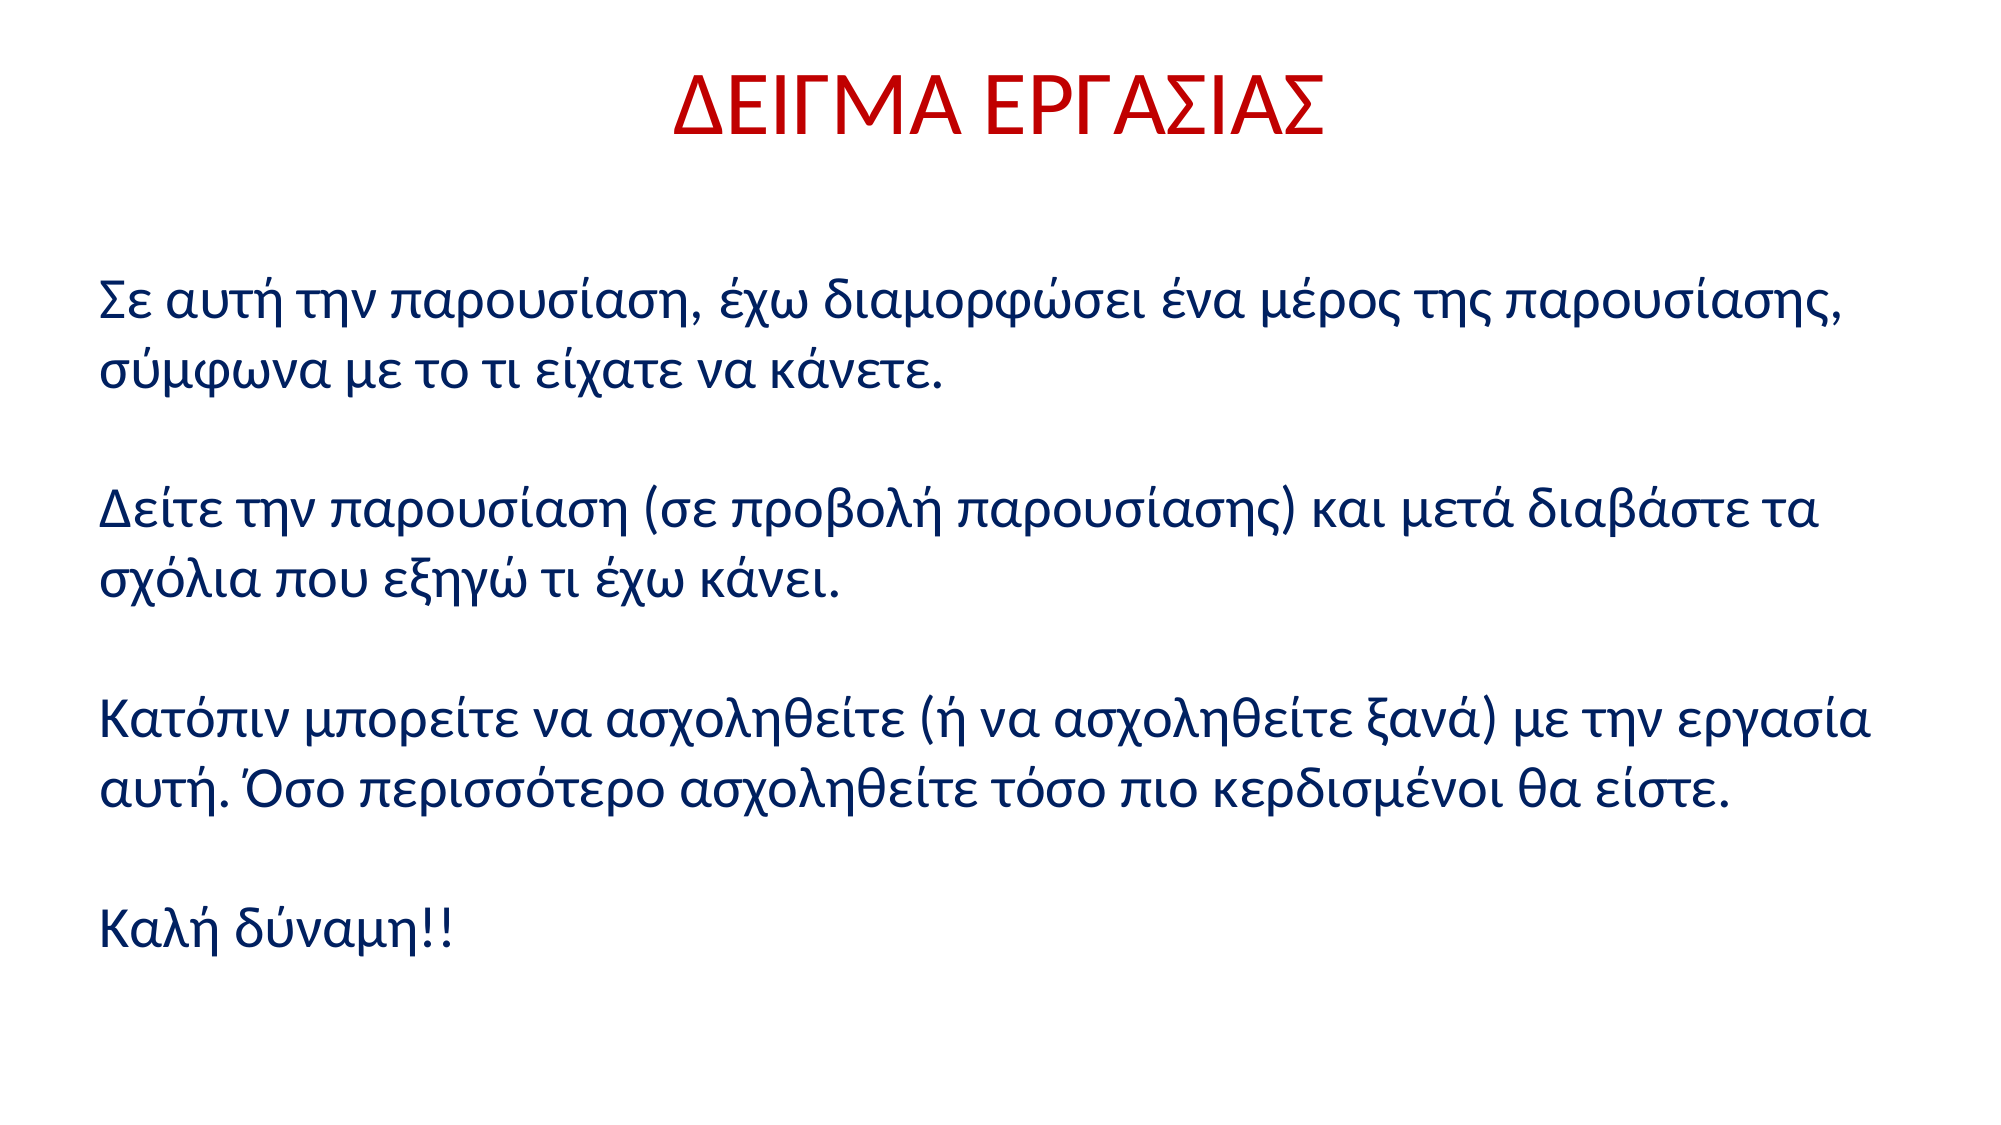

# ΔΕΙΓΜΑ ΕΡΓΑΣΙΑΣ
Σε αυτή την παρουσίαση, έχω διαμορφώσει ένα μέρος της παρουσίασης, σύμφωνα με το τι είχατε να κάνετε.
Δείτε την παρουσίαση (σε προβολή παρουσίασης) και μετά διαβάστε τα σχόλια που εξηγώ τι έχω κάνει.
Κατόπιν μπορείτε να ασχοληθείτε (ή να ασχοληθείτε ξανά) με την εργασία αυτή. Όσο περισσότερο ασχοληθείτε τόσο πιο κερδισμένοι θα είστε.
Καλή δύναμη!!